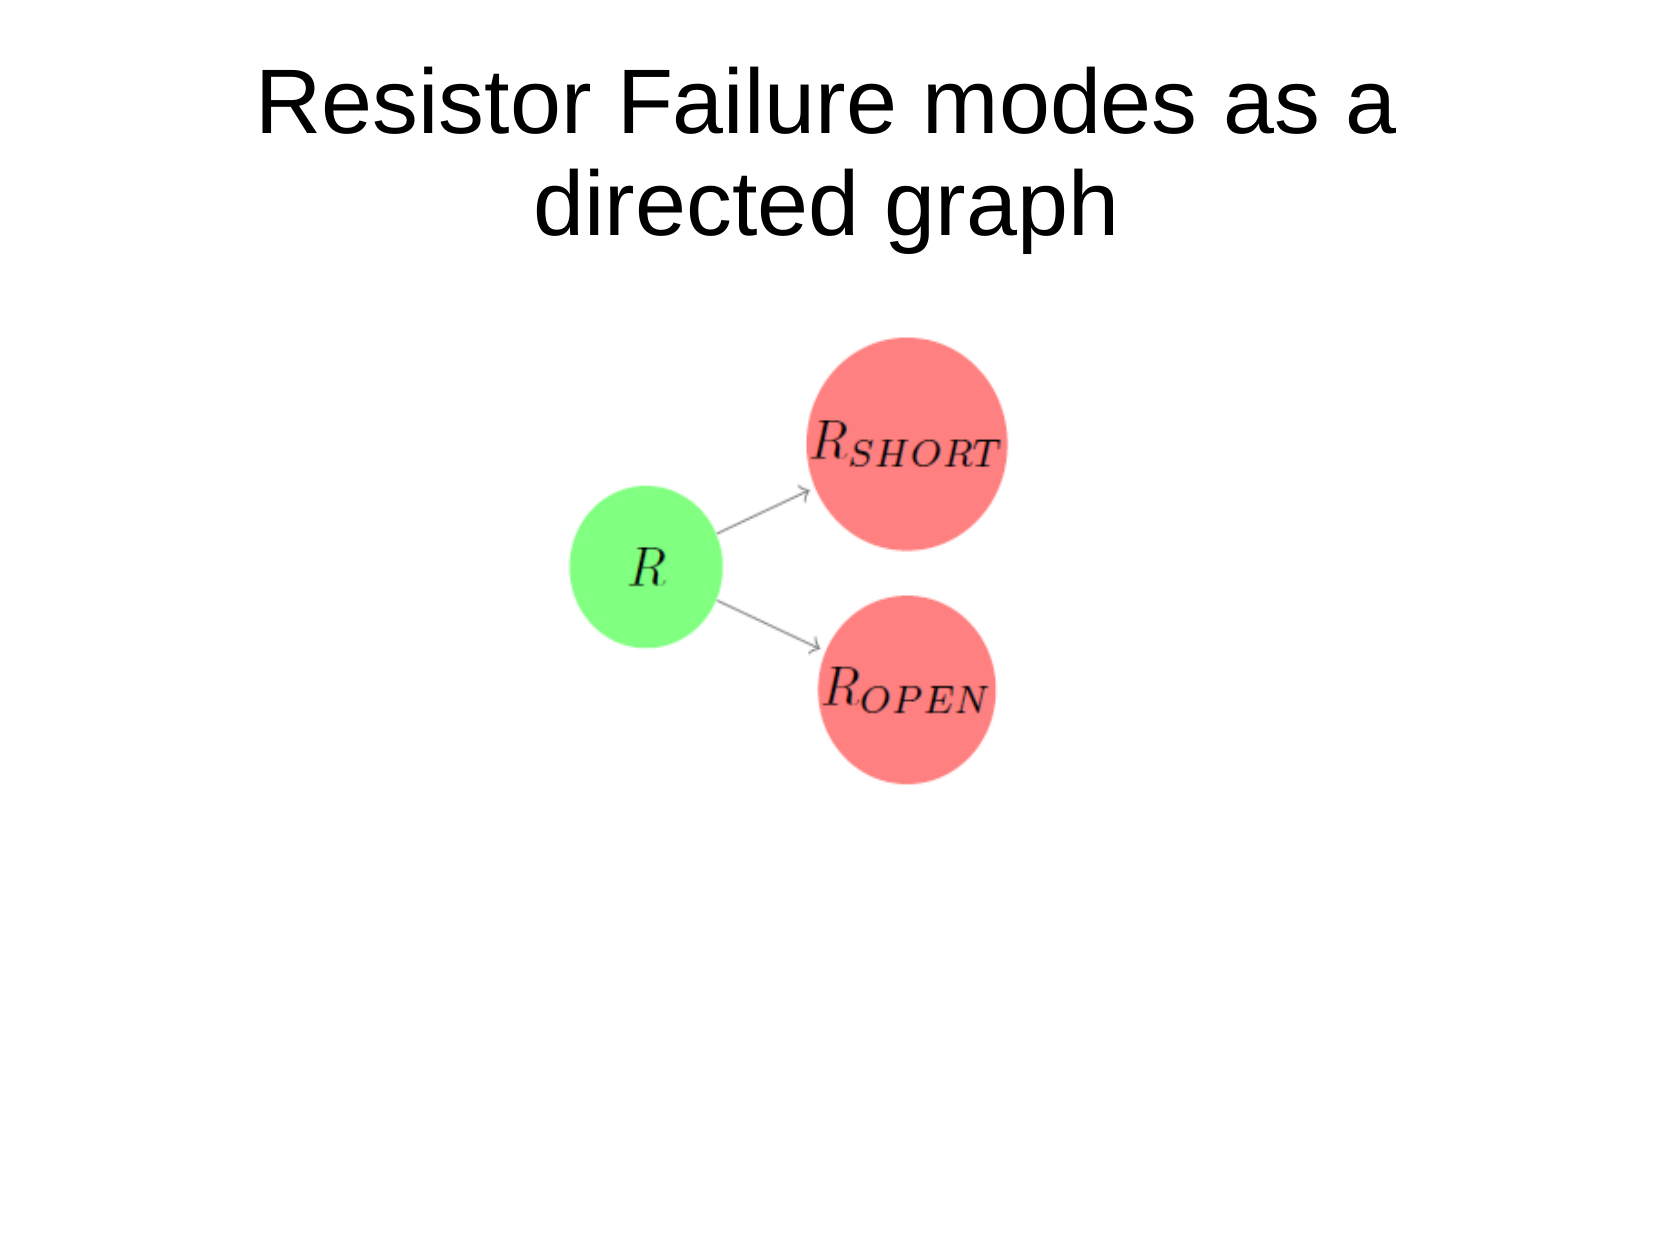

# Resistor Failure modes as a directed graph